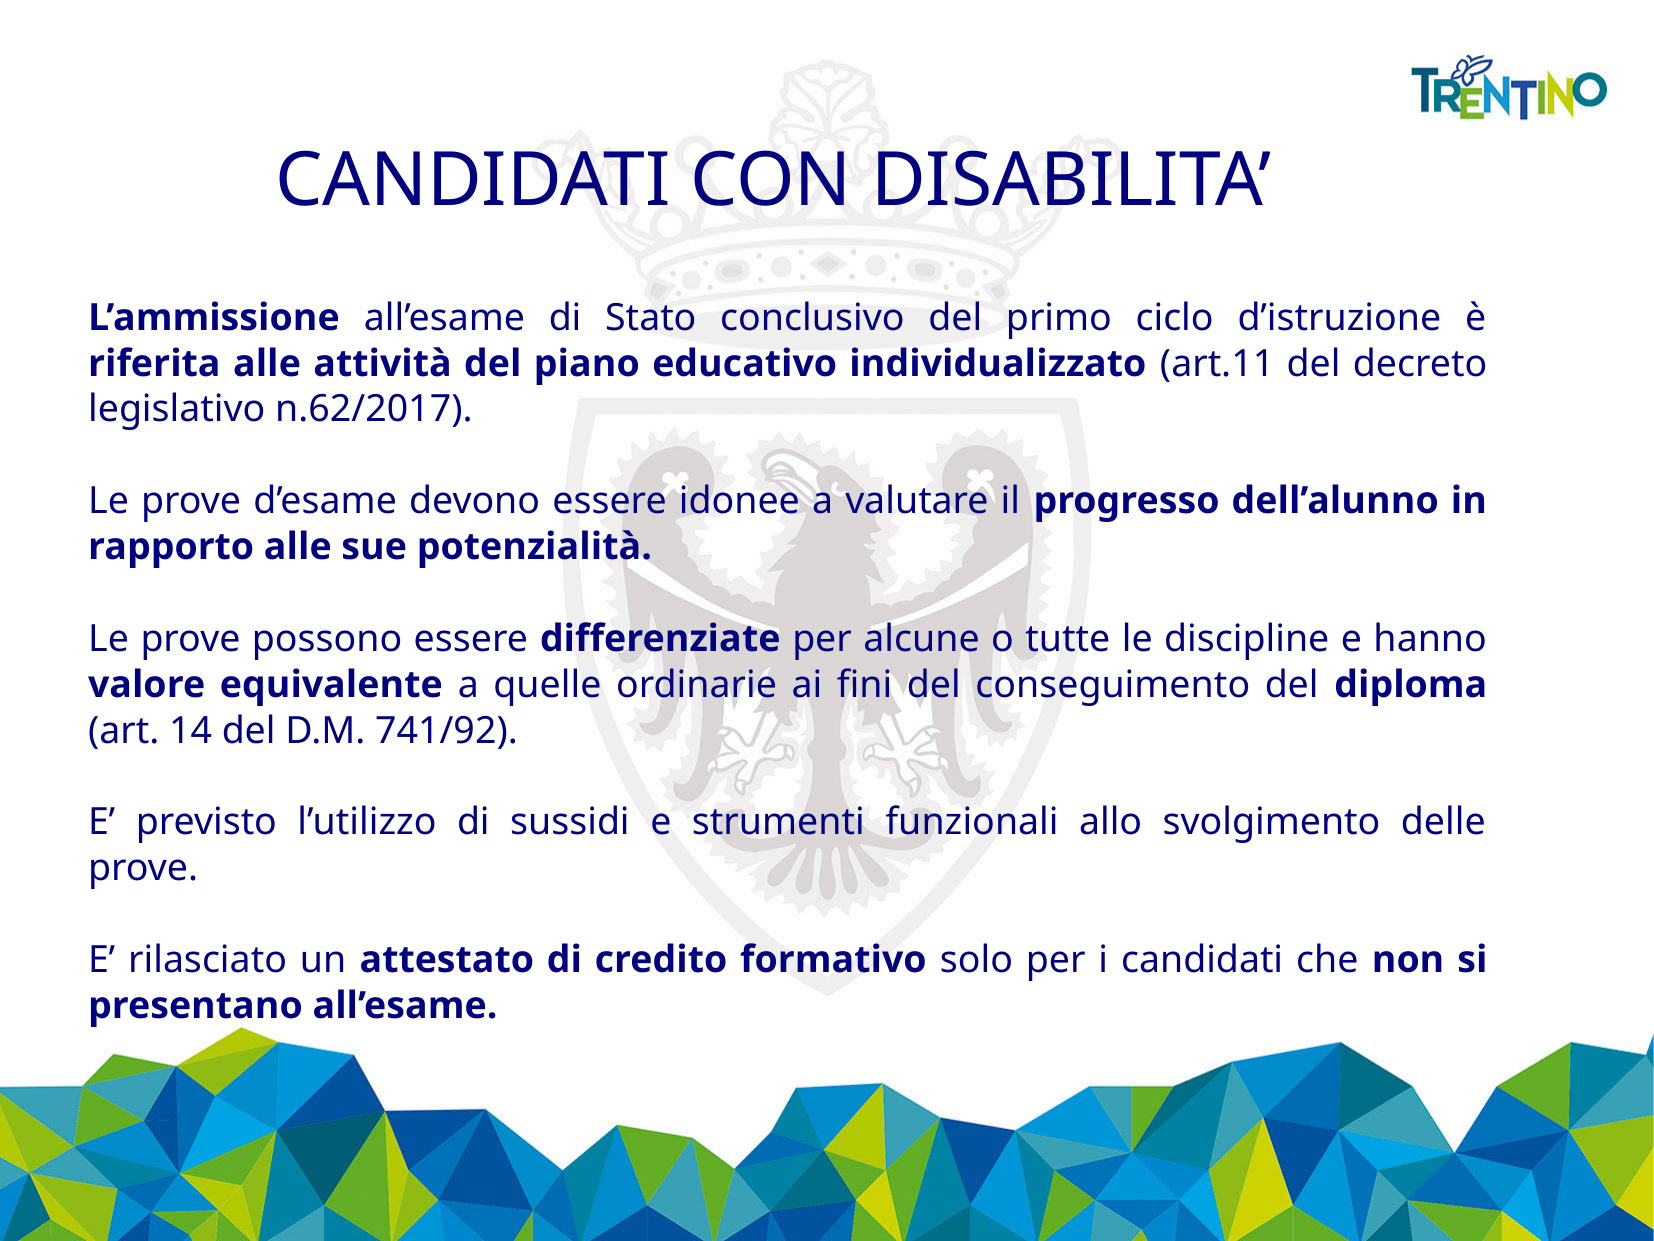

CANDIDATI CON DISABILITA’
L’ammissione all’esame di Stato conclusivo del primo ciclo d’istruzione è riferita alle attività del piano educativo individualizzato (art.11 del decreto legislativo n.62/2017).
Le prove d’esame devono essere idonee a valutare il progresso dell’alunno in rapporto alle sue potenzialità.
Le prove possono essere differenziate per alcune o tutte le discipline e hanno valore equivalente a quelle ordinarie ai fini del conseguimento del diploma (art. 14 del D.M. 741/92).
E’ previsto l’utilizzo di sussidi e strumenti funzionali allo svolgimento delle prove.
E’ rilasciato un attestato di credito formativo solo per i candidati che non si presentano all’esame.